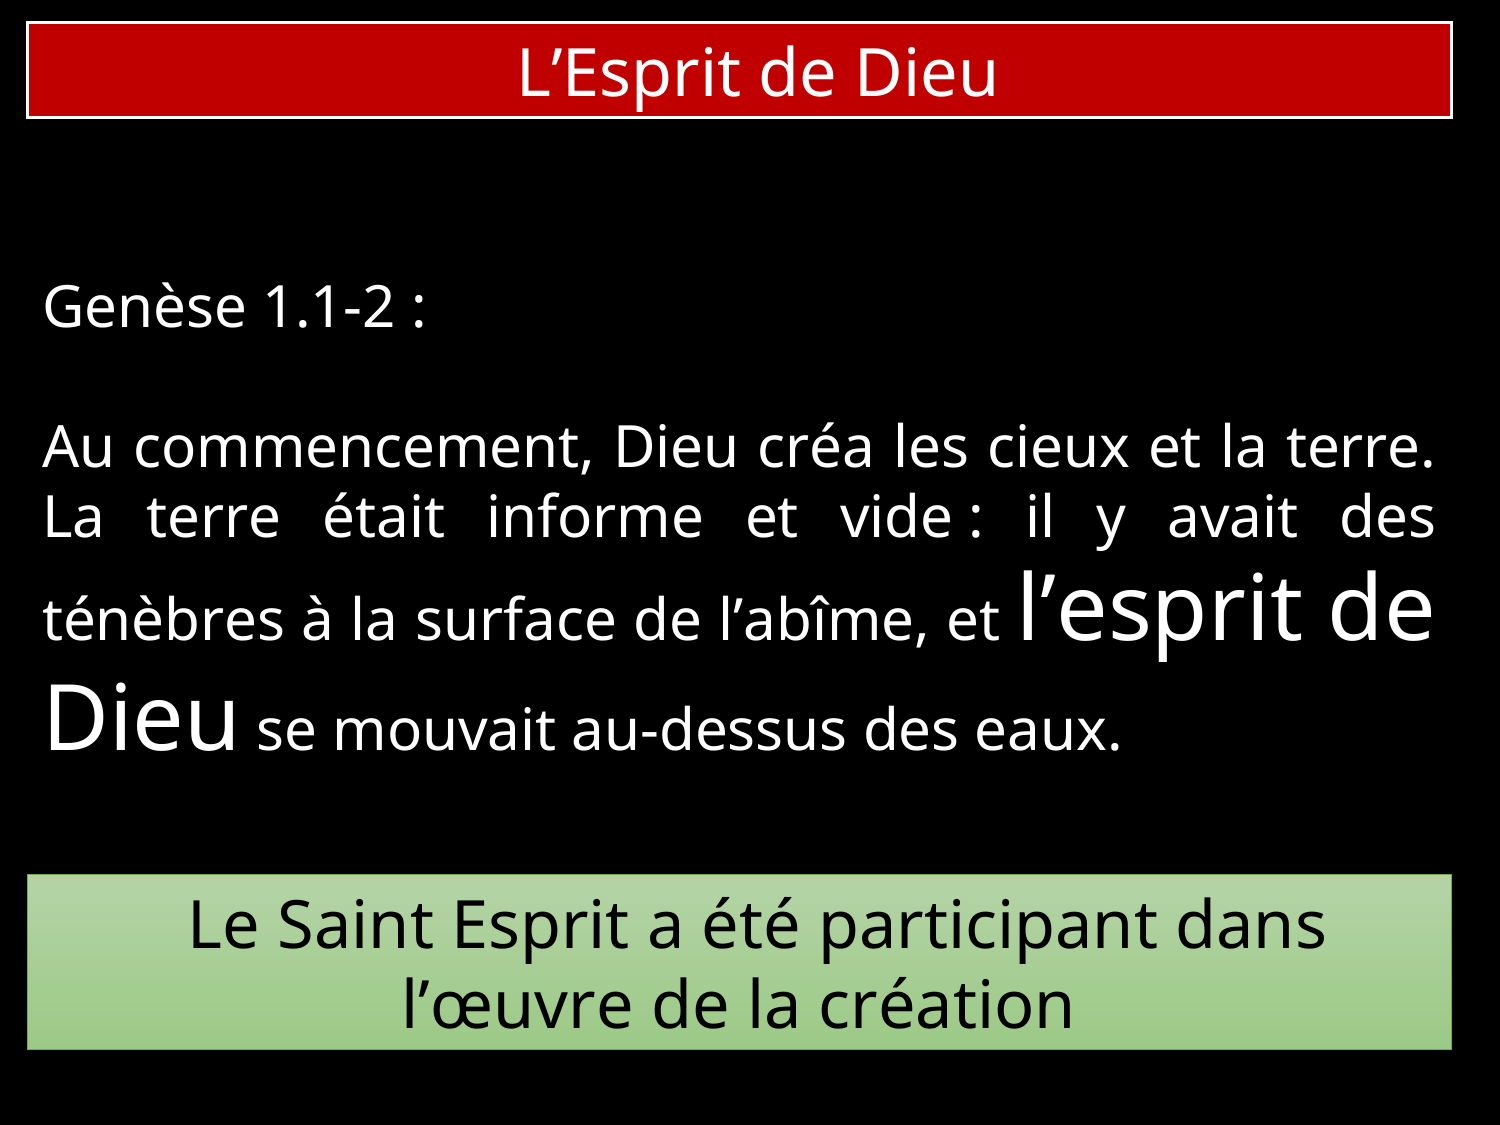

L’Esprit de Dieu
Genèse 1.1-2 :
Au commencement, Dieu créa les cieux et la terre. La terre était informe et vide : il y avait des ténèbres à la surface de l’abîme, et l’esprit de Dieu se mouvait au-dessus des eaux.
Le Saint Esprit a été participant dans l’œuvre de la création